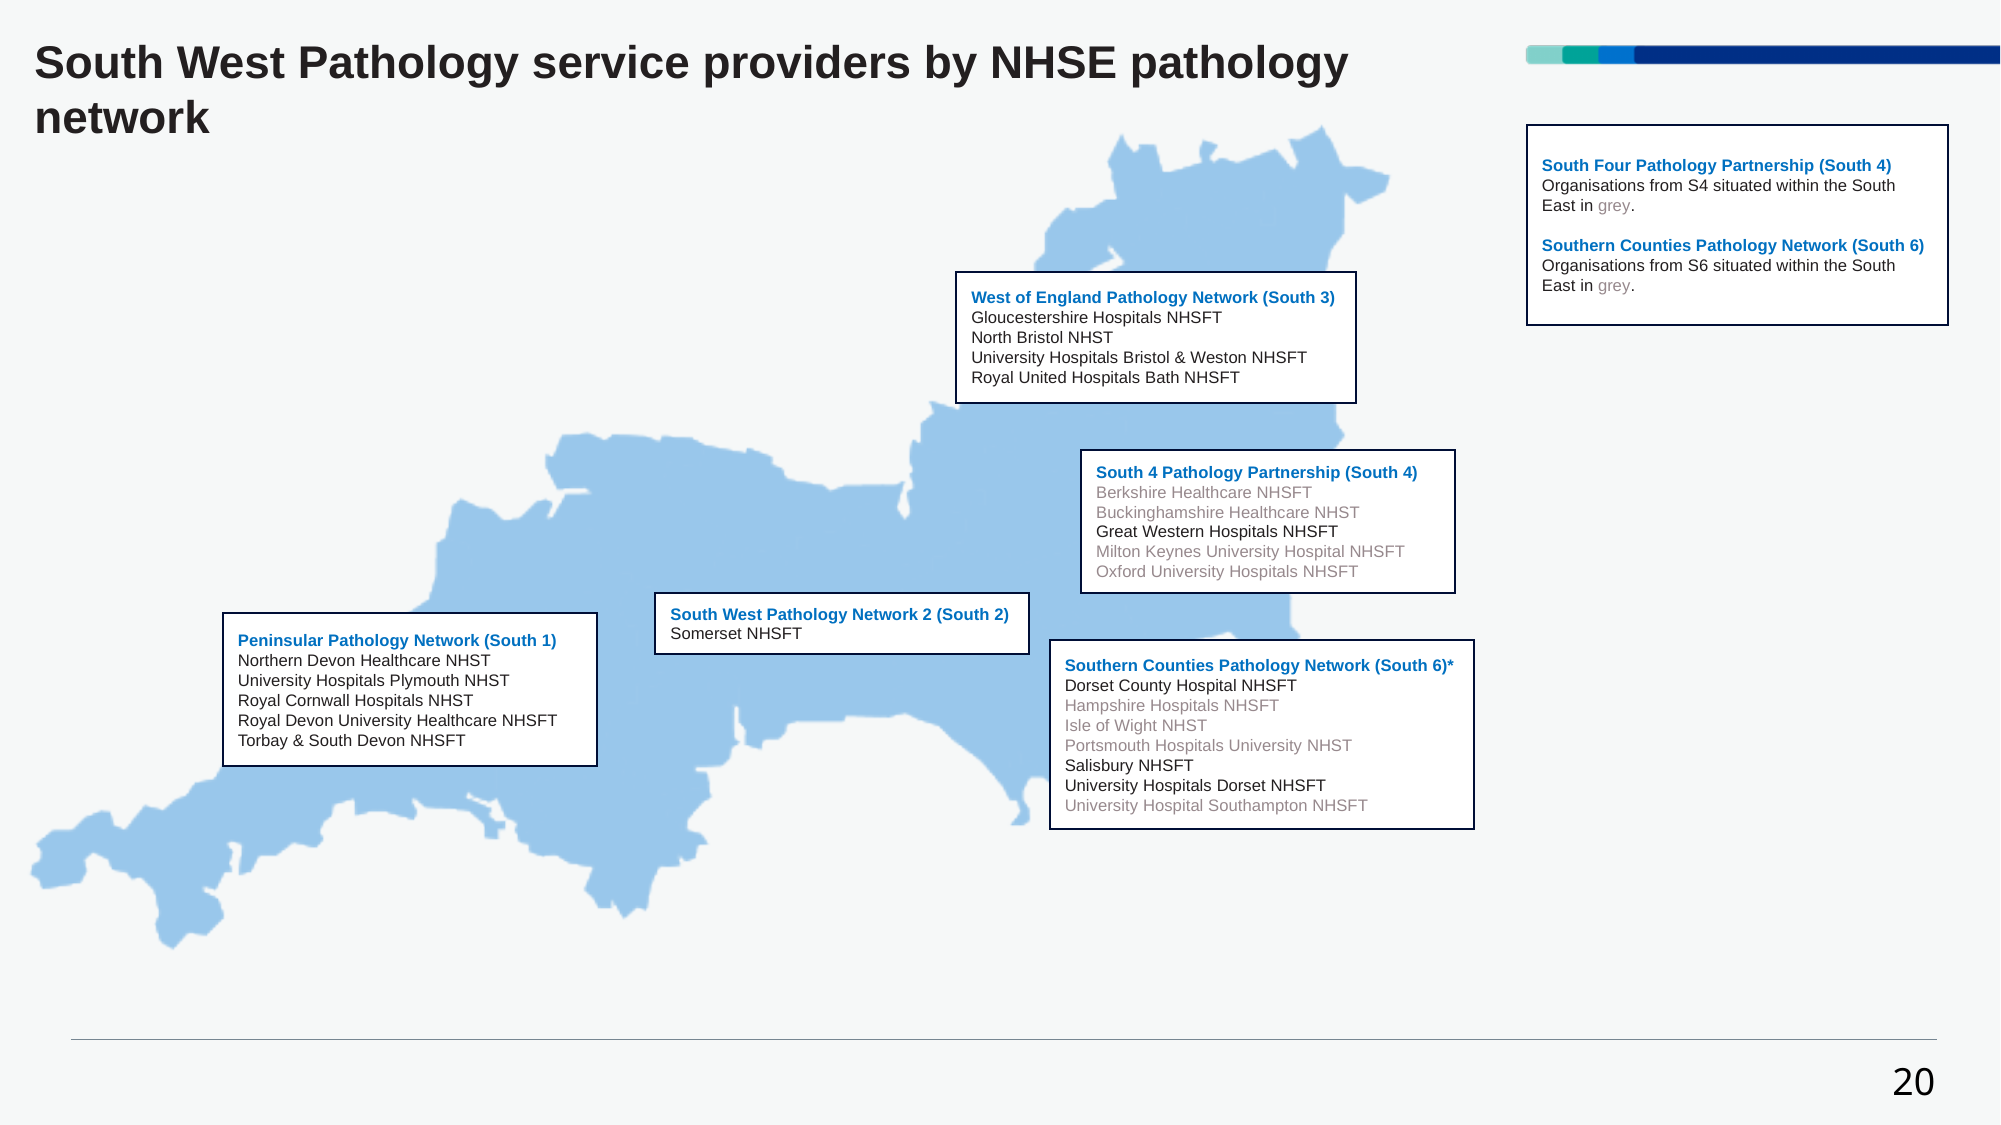

South West Pathology service providers by NHSE pathology network
South Four Pathology Partnership (South 4)
Organisations from S4 situated within the South East in grey.
Southern Counties Pathology Network (South 6)
Organisations from S6 situated within the South East in grey.
West of England Pathology Network (South 3)
Gloucestershire Hospitals NHSFT
North Bristol NHST
University Hospitals Bristol & Weston NHSFT
Royal United Hospitals Bath NHSFT
South 4 Pathology Partnership (South 4)
Berkshire Healthcare NHSFT
Buckinghamshire Healthcare NHST
Great Western Hospitals NHSFT
Milton Keynes University Hospital NHSFT
Oxford University Hospitals NHSFT
South West Pathology Network 2 (South 2)
Somerset NHSFT
Peninsular Pathology Network (South 1)
Northern Devon Healthcare NHST
University Hospitals Plymouth NHST
Royal Cornwall Hospitals NHST
Royal Devon University Healthcare NHSFT
Torbay & South Devon NHSFT
Southern Counties Pathology Network (South 6)*
Dorset County Hospital NHSFT
Hampshire Hospitals NHSFT
Isle of Wight NHST
Portsmouth Hospitals University NHST
Salisbury NHSFT
University Hospitals Dorset NHSFT
University Hospital Southampton NHSFT